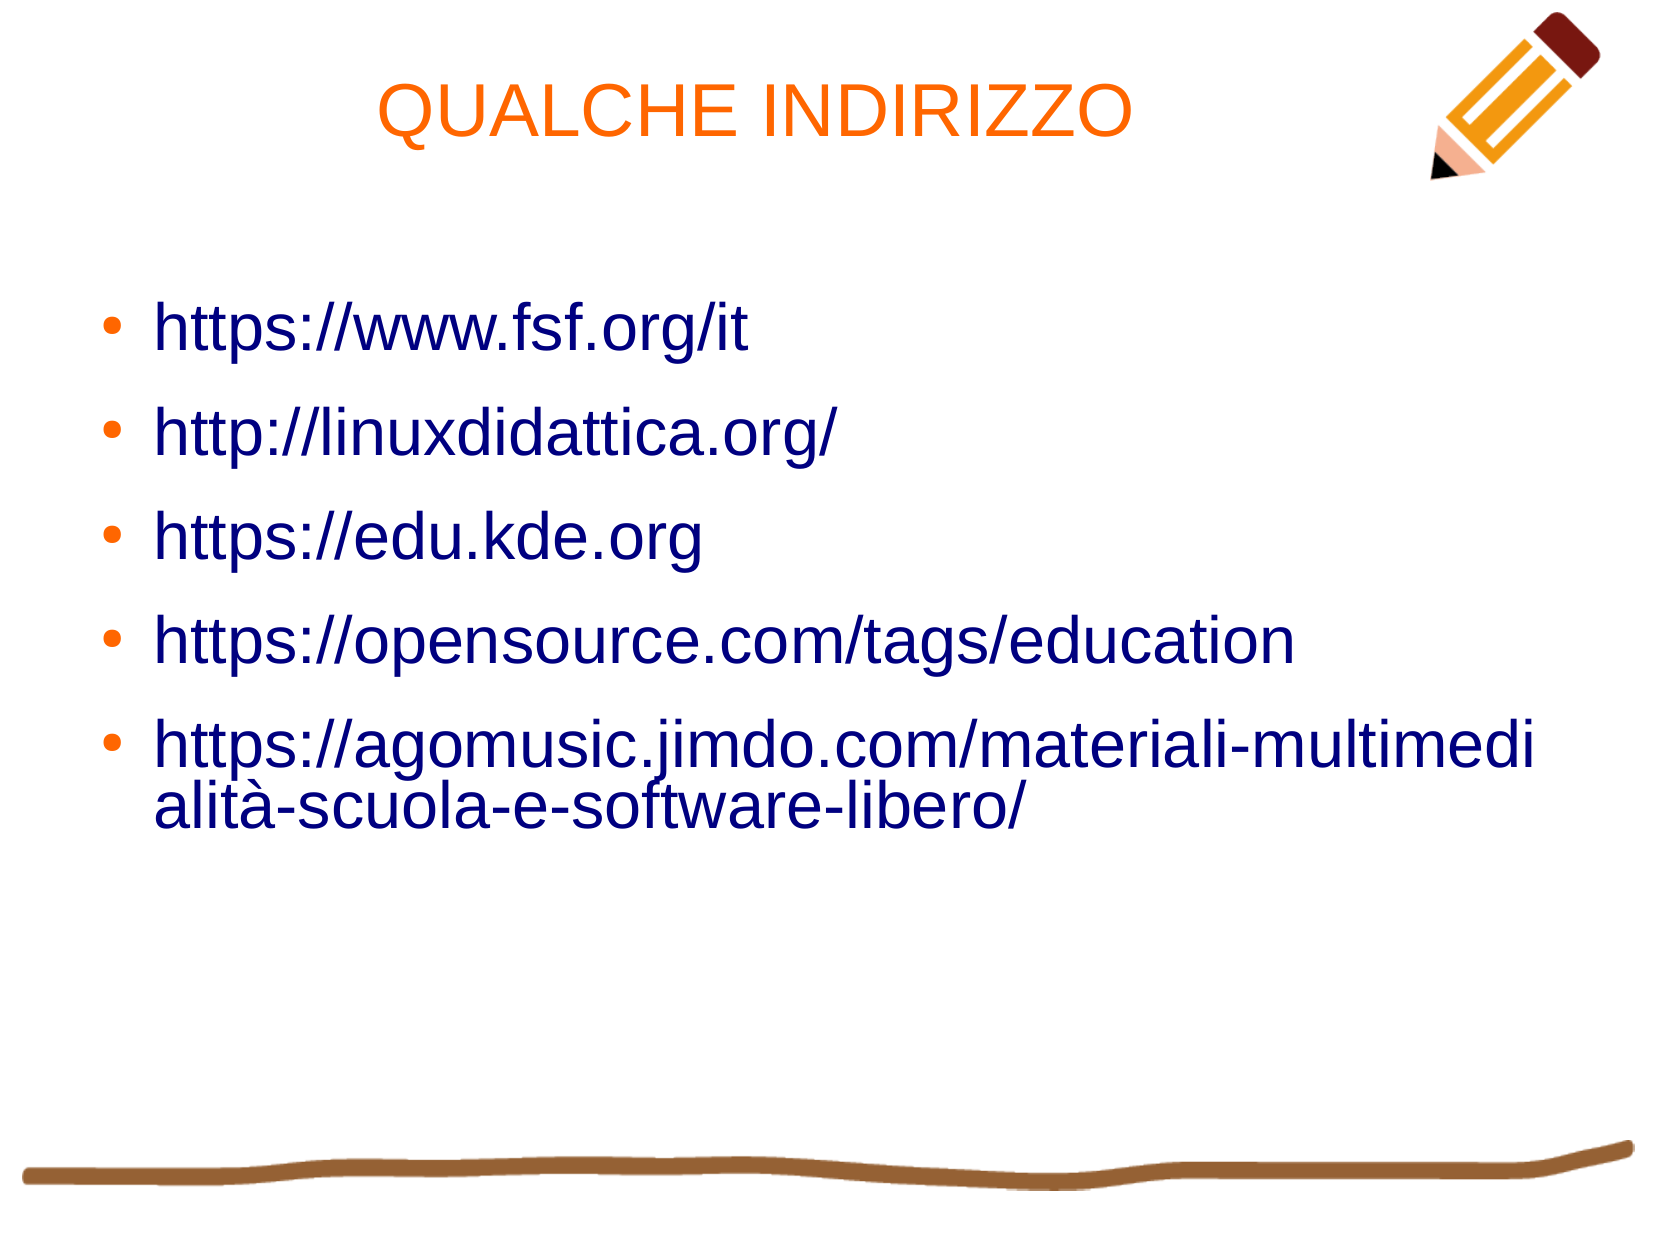

# QUALCHE INDIRIZZO
https://www.fsf.org/it
http://linuxdidattica.org/
https://edu.kde.org
https://opensource.com/tags/education
https://agomusic.jimdo.com/materiali-multimedialità-scuola-e-software-libero/